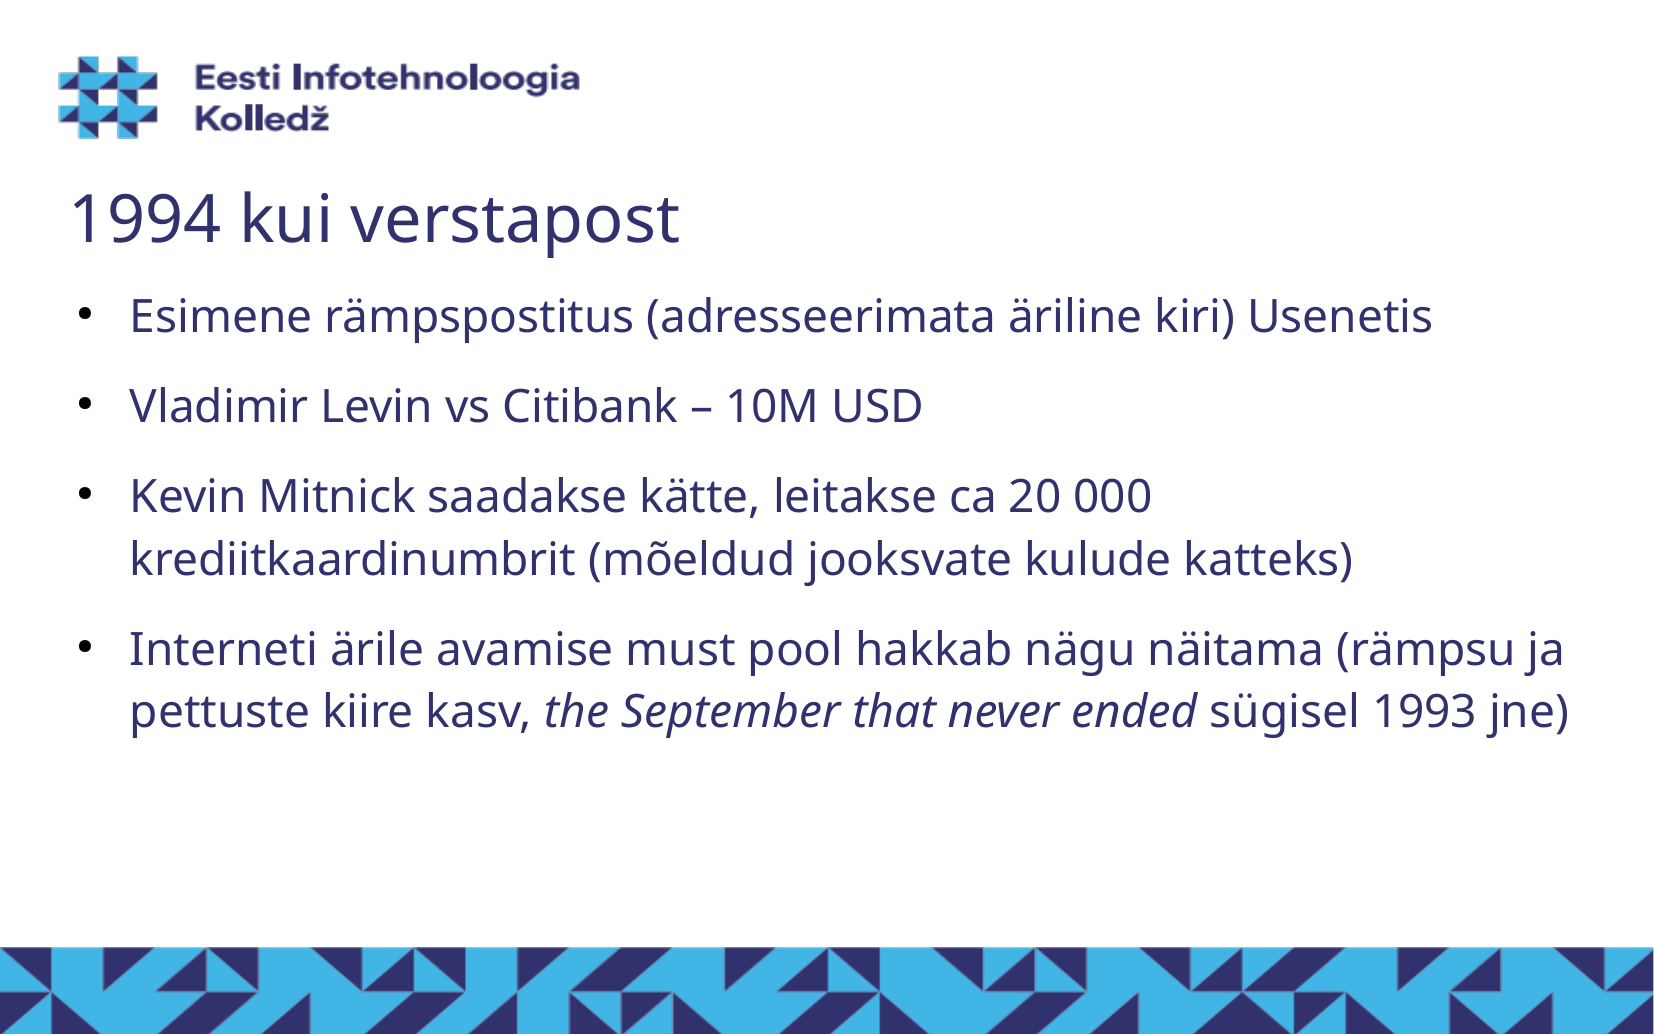

# 1994 kui verstapost
Esimene rämpspostitus (adresseerimata äriline kiri) Usenetis
Vladimir Levin vs Citibank – 10M USD
Kevin Mitnick saadakse kätte, leitakse ca 20 000 krediitkaardinumbrit (mõeldud jooksvate kulude katteks)
Interneti ärile avamise must pool hakkab nägu näitama (rämpsu ja pettuste kiire kasv, the September that never ended sügisel 1993 jne)